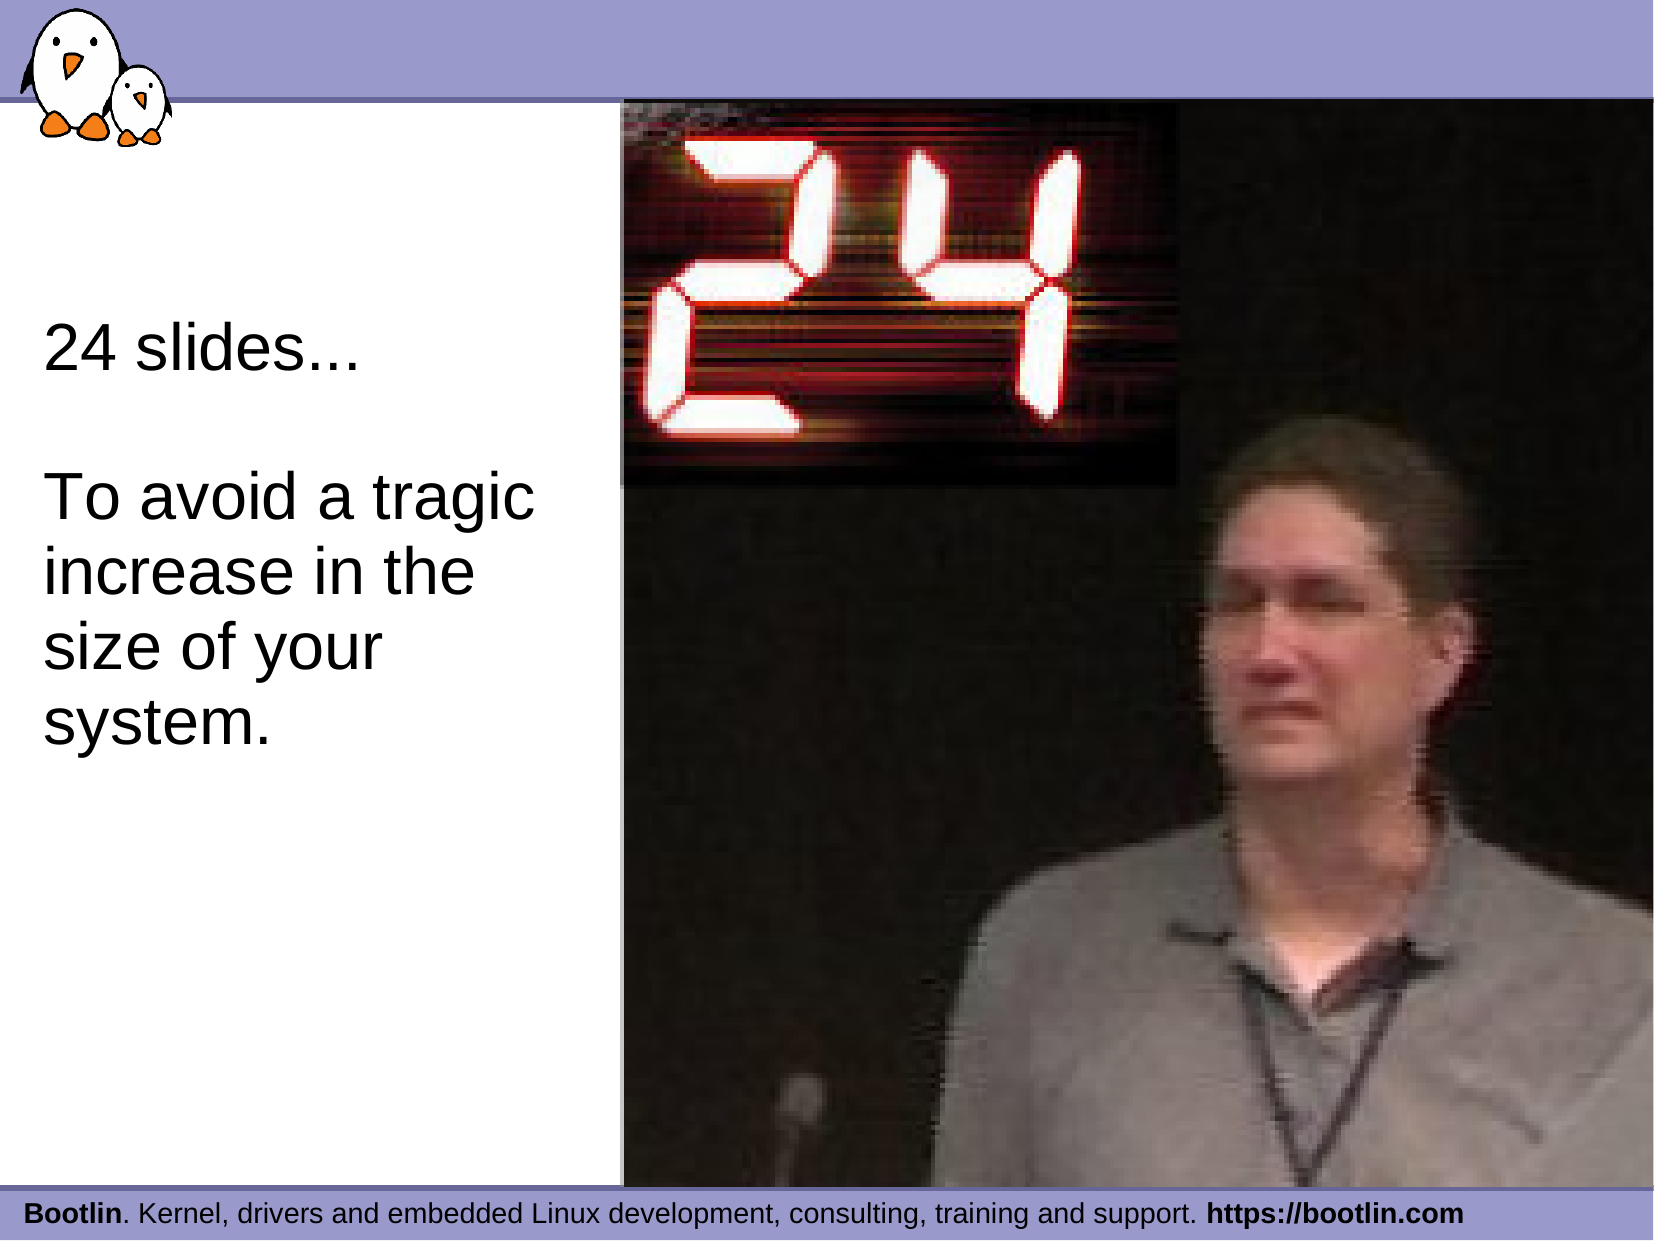

#
24 slides...
To avoid a tragic
increase in the
size of your system.